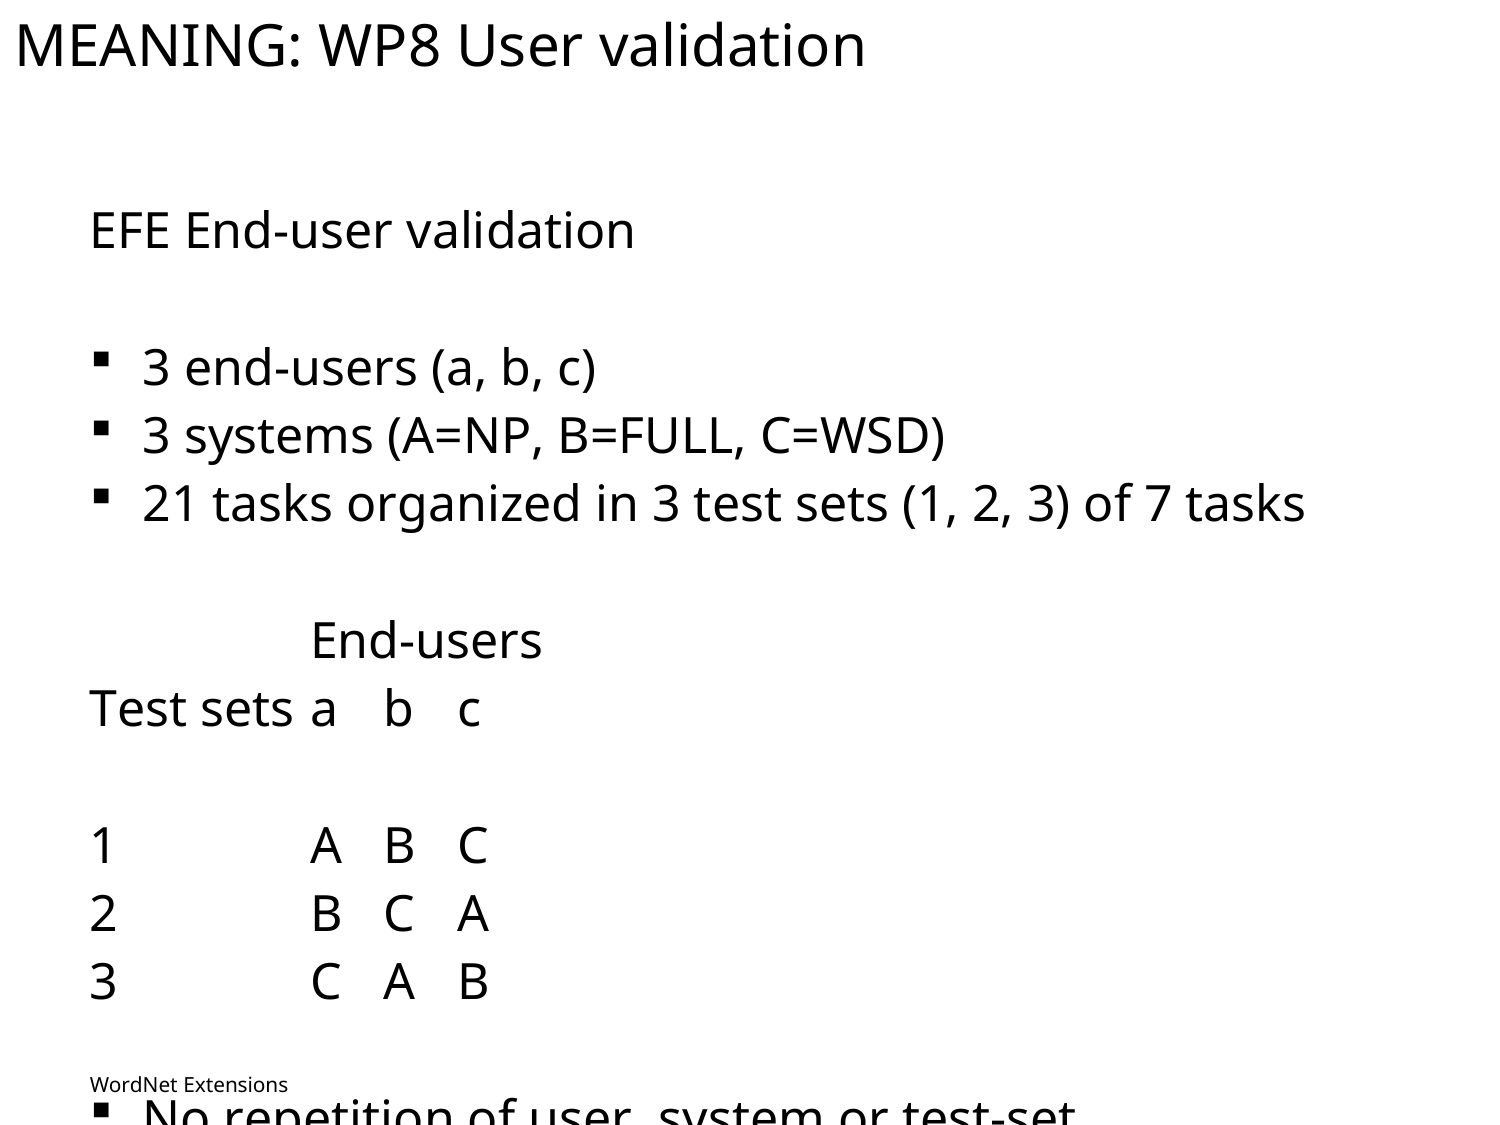

MEANING: WP8 User validation
# EFE End-user validation
3 end-users (a, b, c)
3 systems (A=NP, B=FULL, C=WSD)
21 tasks organized in 3 test sets (1, 2, 3) of 7 tasks
 				End-users
Test sets	a	b	c
1				A	B	C
2				B	C	A
3 				C	A	B
No repetition of user, system or test-set